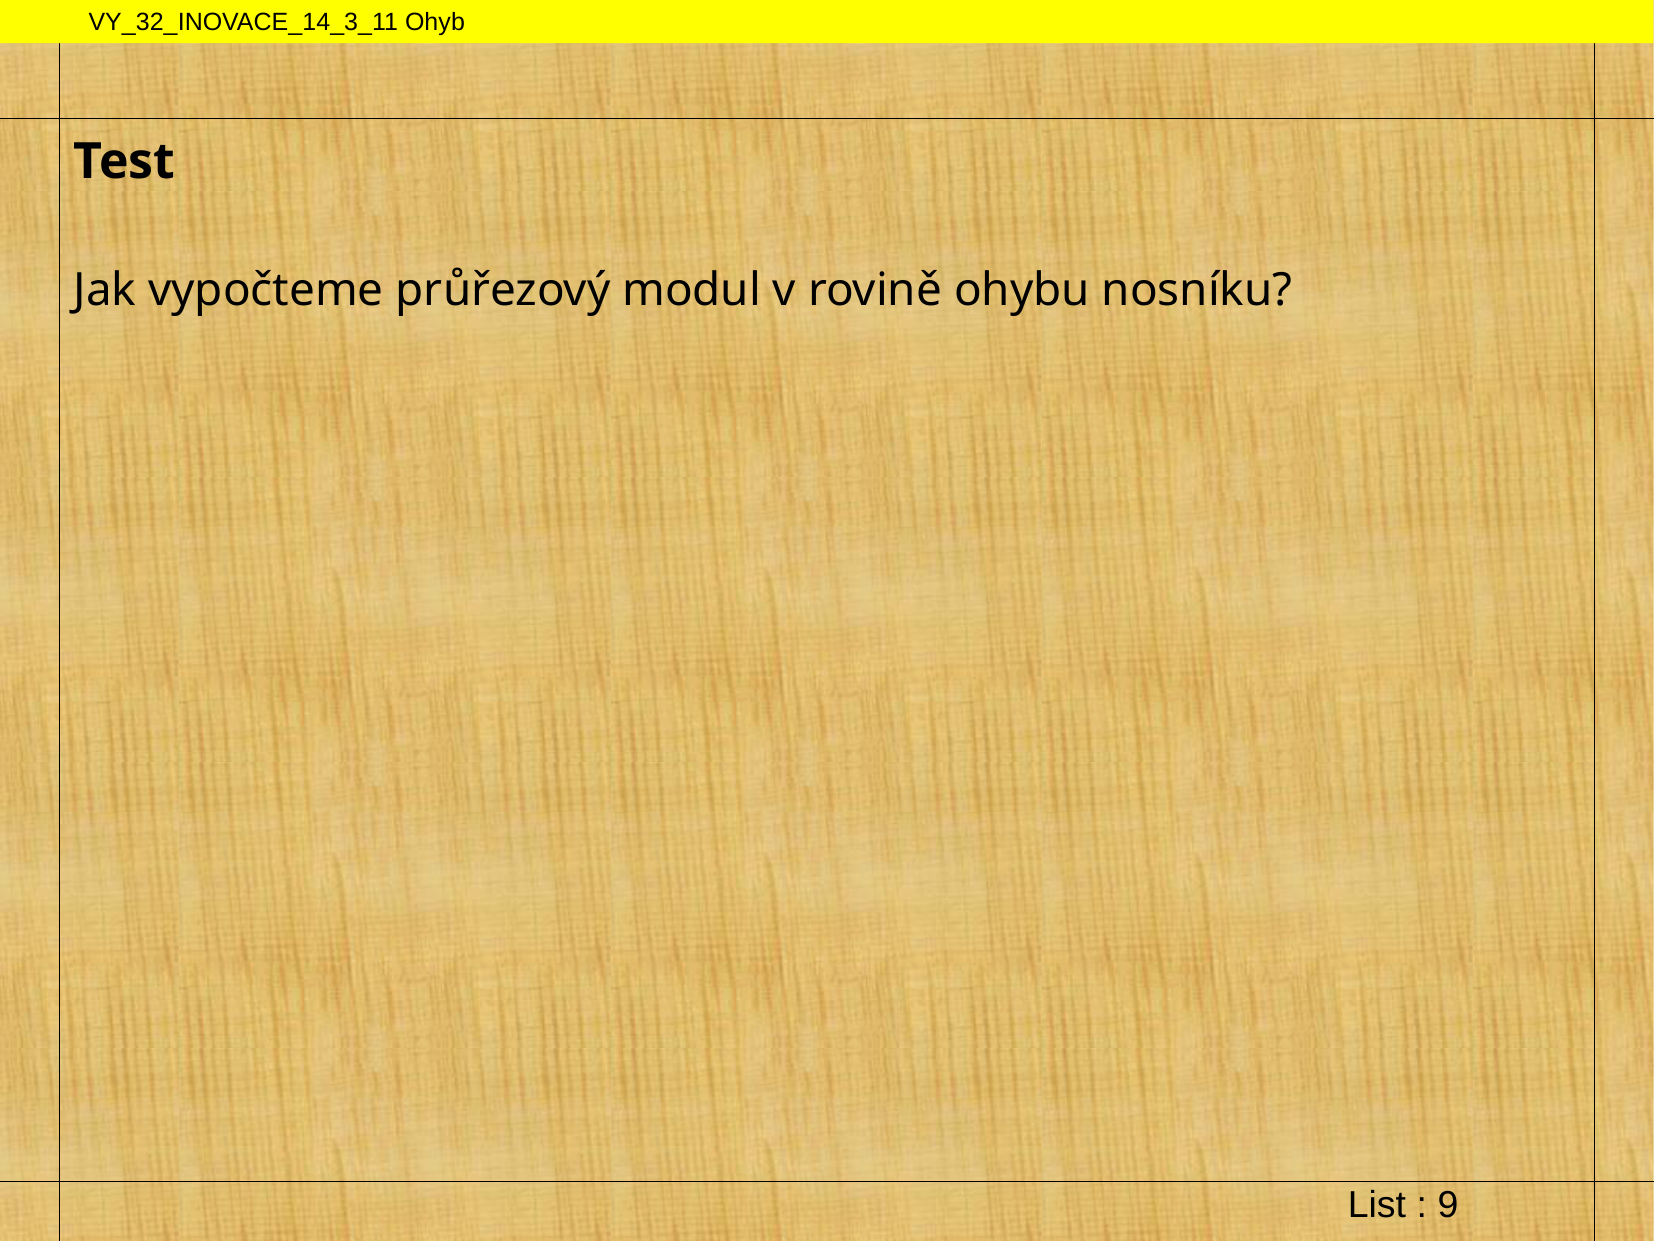

VY_32_INOVACE_14_3_11 Ohyb
Test
Jak vypočteme průřezový modul v rovině ohybu nosníku?
List :